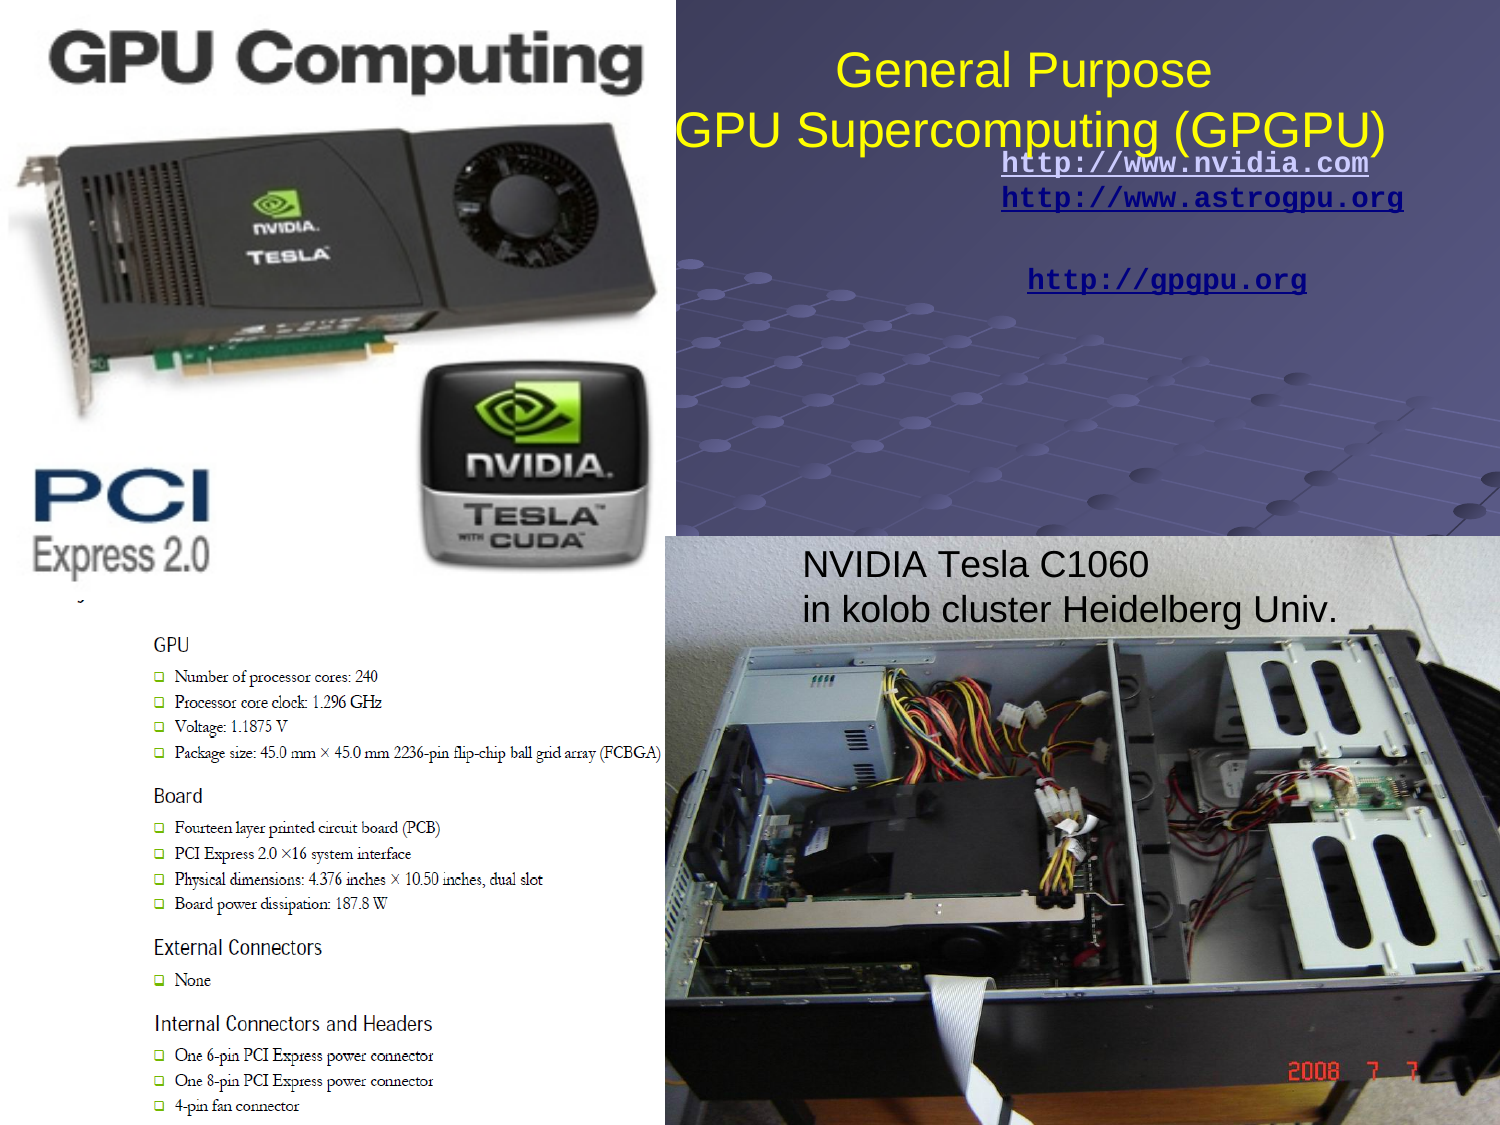

General Purpose
GPU Supercomputing (GPGPU)
http://www.nvidia.com
http://www.astrogpu.org
http://gpgpu.org
NVIDIA Tesla C1060
in kolob cluster Heidelberg Univ.